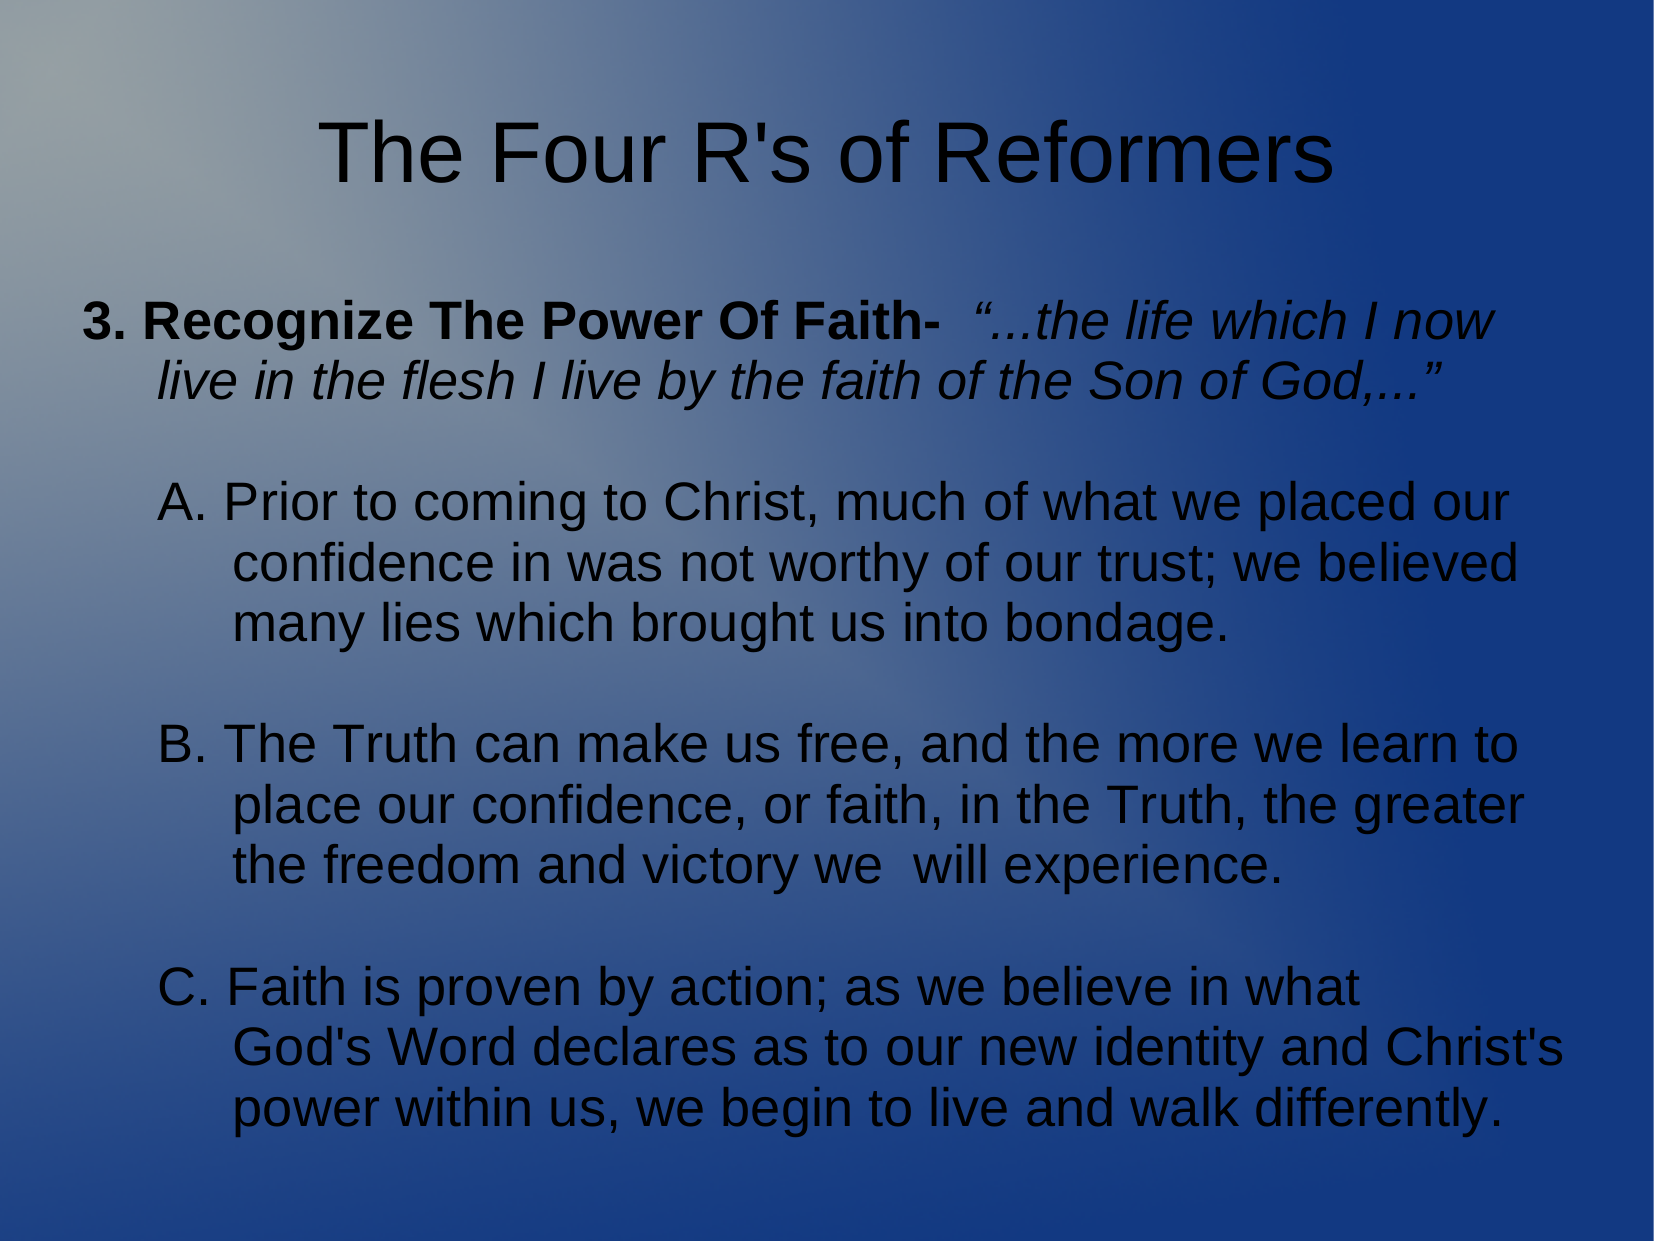

# The Four R's of Reformers
3. Recognize The Power Of Faith- “...the life which I now 	live in the flesh I live by the faith of the Son of God,...”
	A. Prior to coming to Christ, much of what we placed our 		confidence in was not worthy of our trust; we believed 		many lies which brought us into bondage.
	B. The Truth can make us free, and the more we learn to 		place our confidence, or faith, in the Truth, the greater 		the freedom and victory we will experience.
	C. Faith is proven by action; as we believe in what 				God's Word declares as to our new identity and Christ's 		power within us, we begin to live and walk differently.